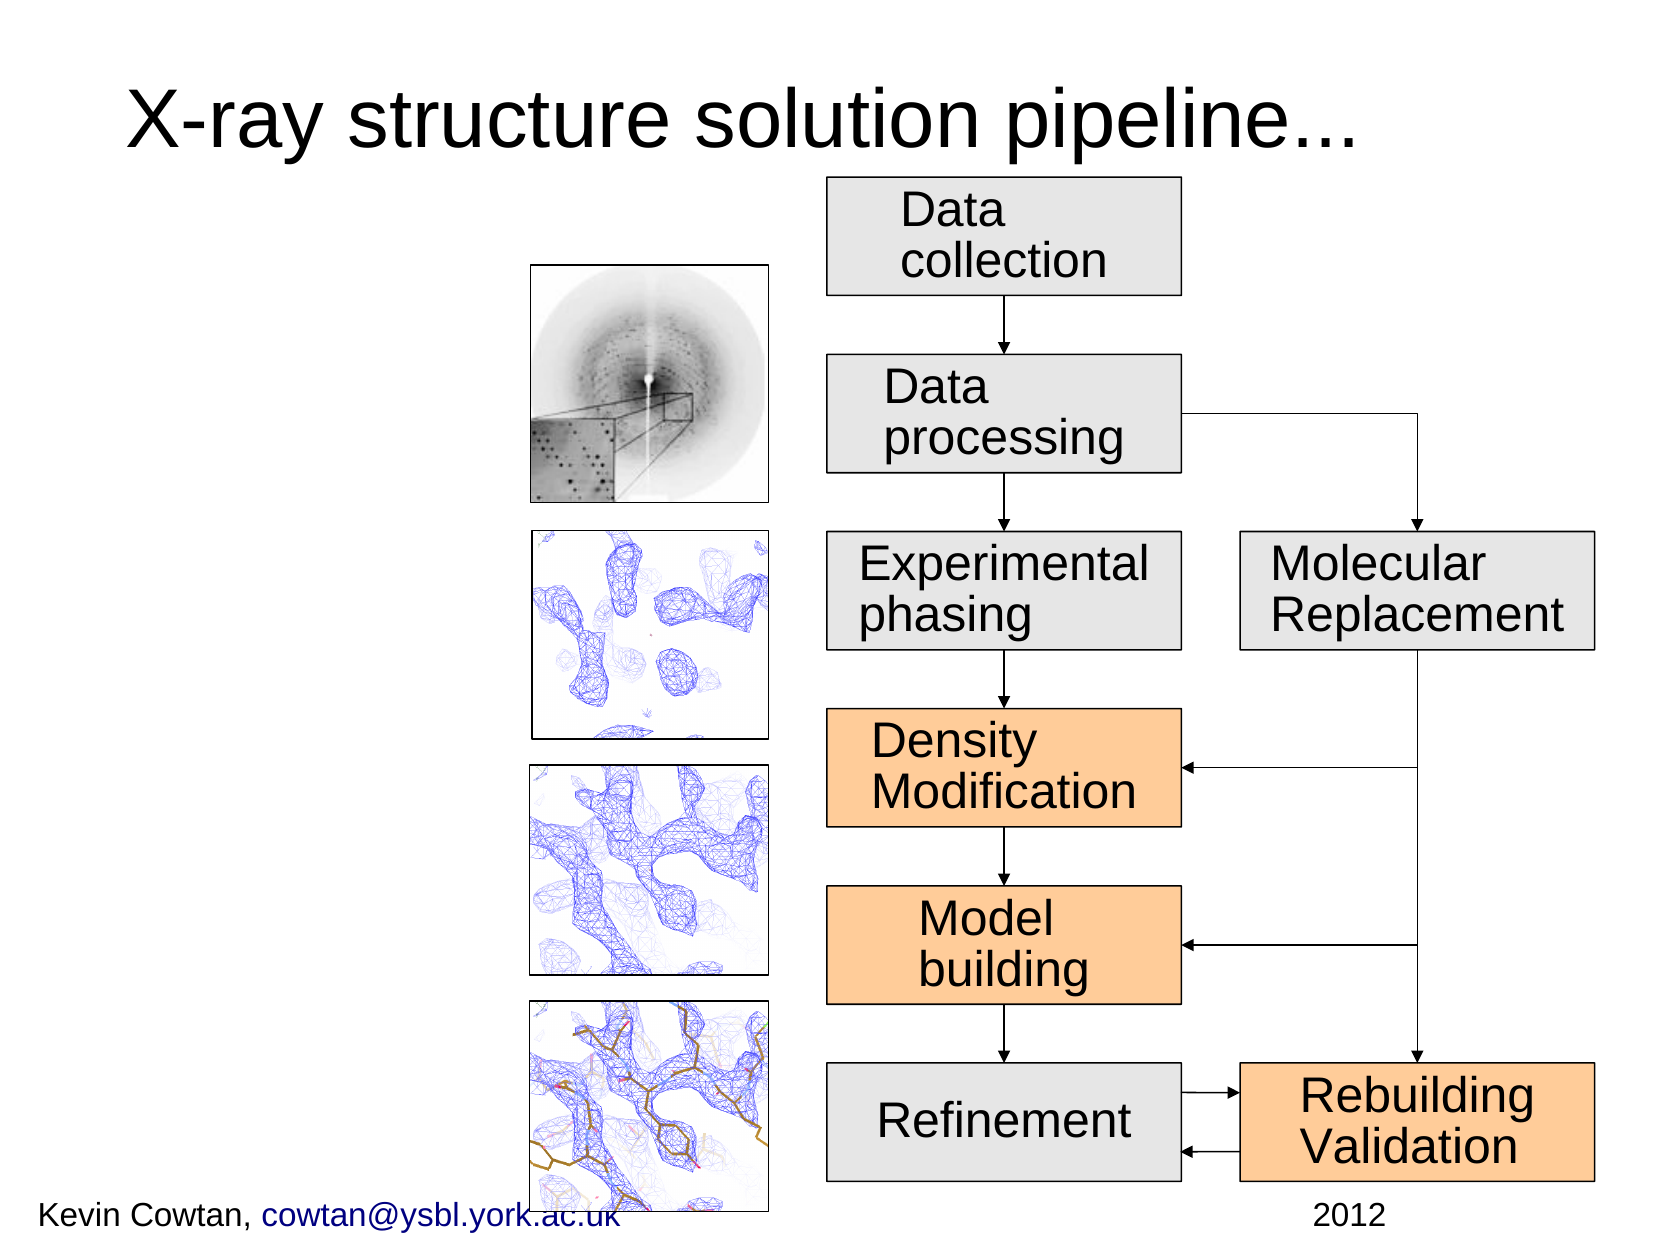

# X-ray structure solution pipeline...
Data collection
Data
processing
Experimental
phasing
Molecular
Replacement
Density
Modification
Model
building
Refinement
Rebuilding
Validation